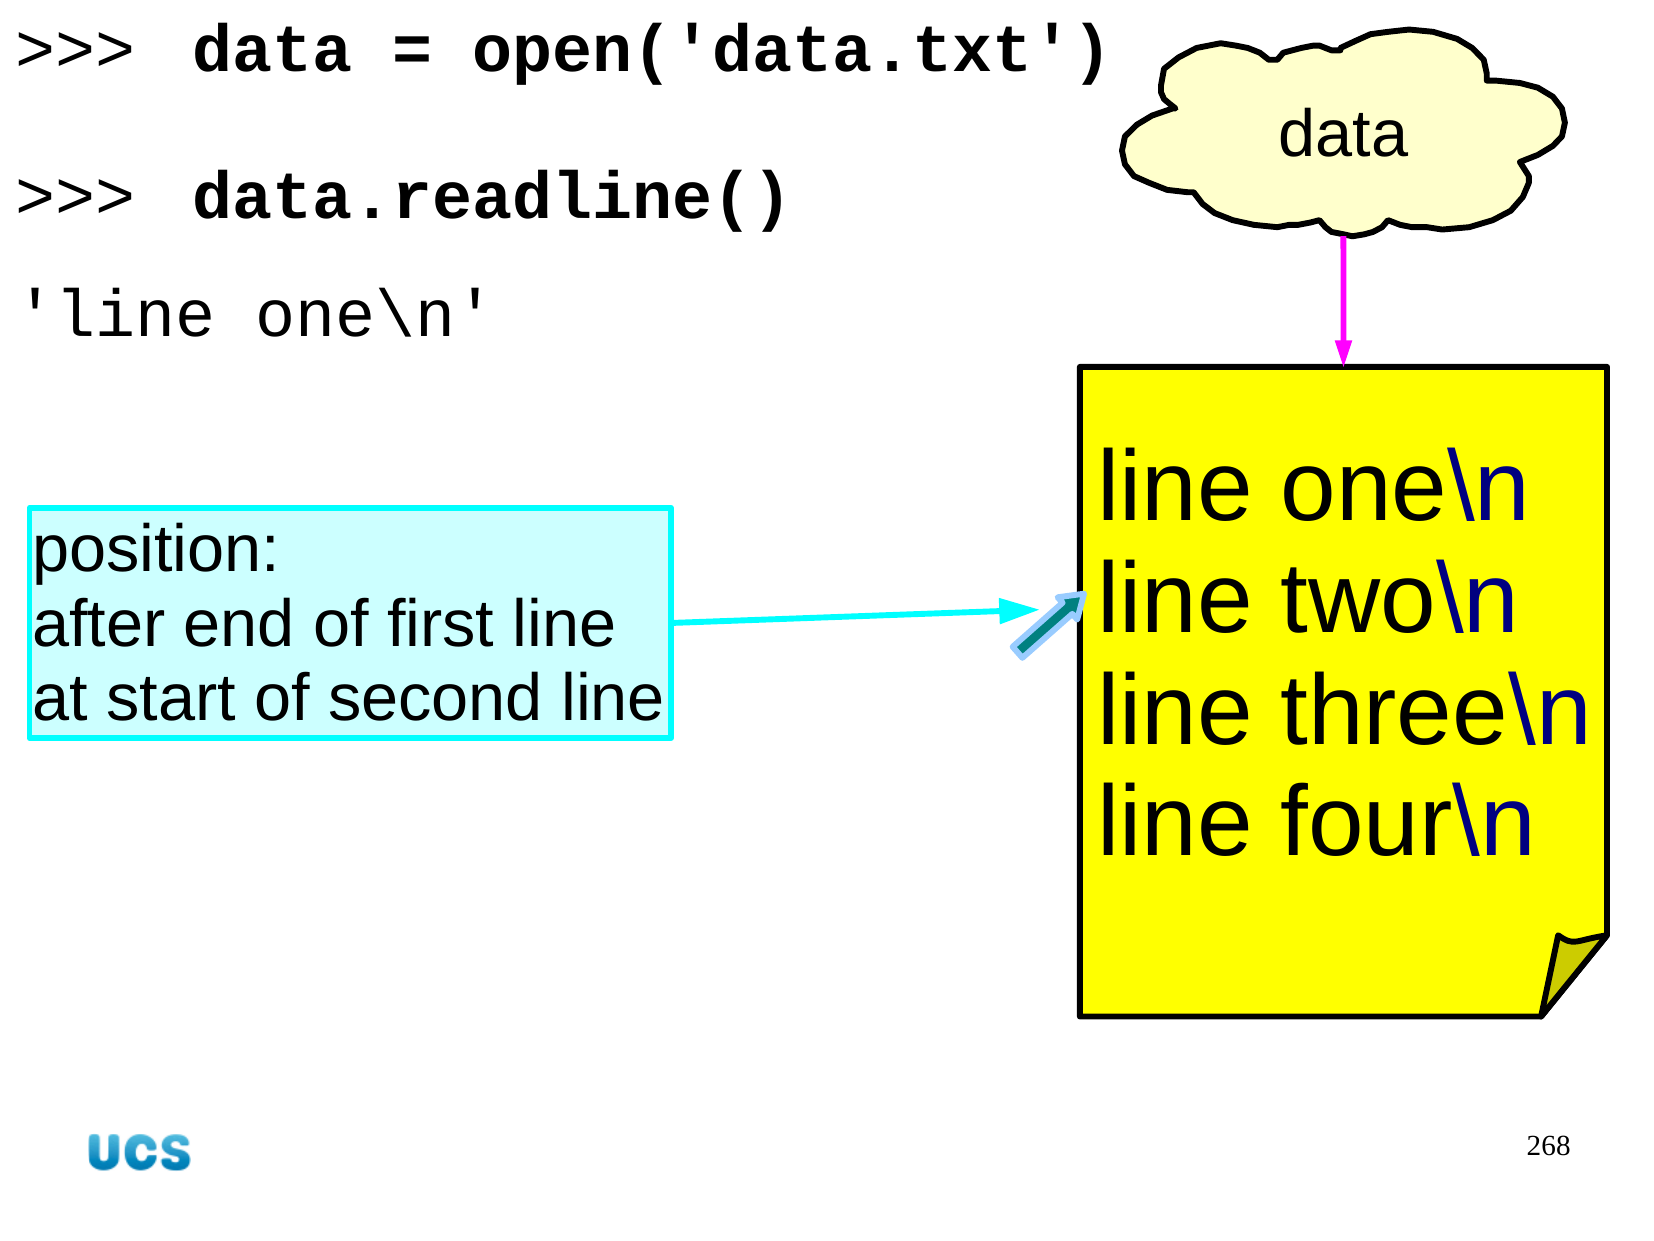

>>>
data = open('data.txt')
data
>>>
data.readline()
'line one\n'
line one\n
line two\n
line three\n
line four\n
position:
after end of first line
at start of second line
268